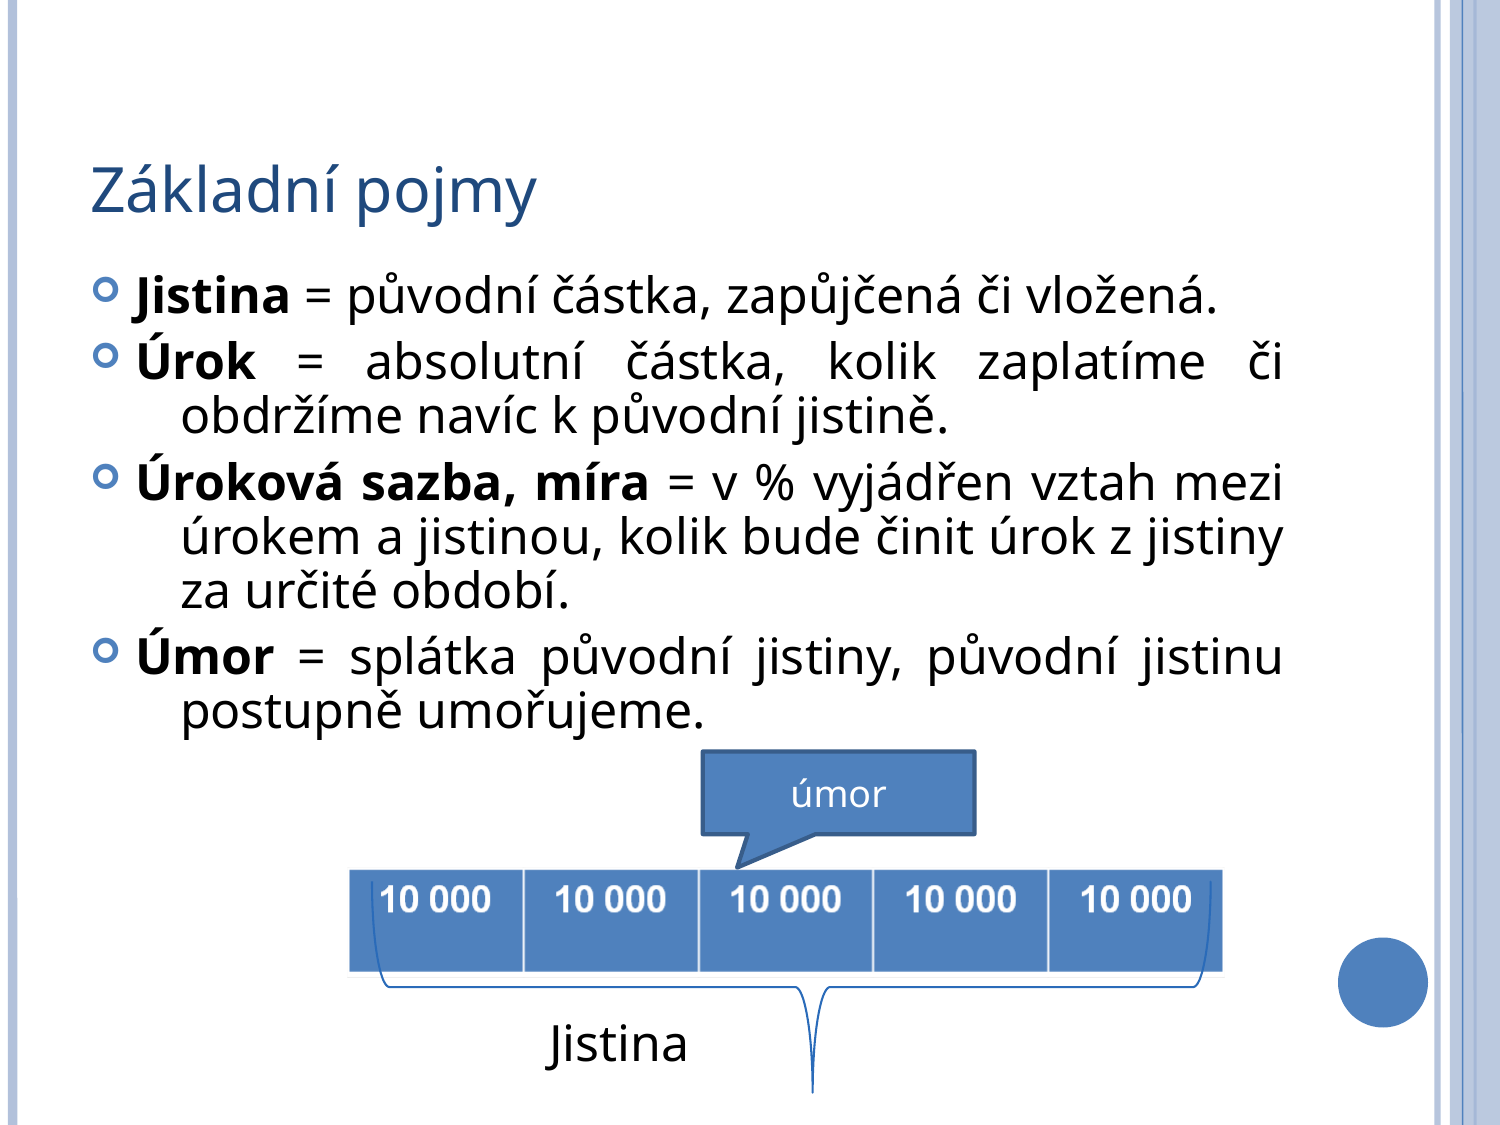

# Základní pojmy
Jistina = původní částka, zapůjčená či vložená.
Úrok = absolutní částka, kolik zaplatíme či obdržíme navíc k původní jistině.
Úroková sazba, míra = v % vyjádřen vztah mezi úrokem a jistinou, kolik bude činit úrok z jistiny za určité období.
Úmor = splátka původní jistiny, původní jistinu postupně umořujeme.
					Jistina
úmor